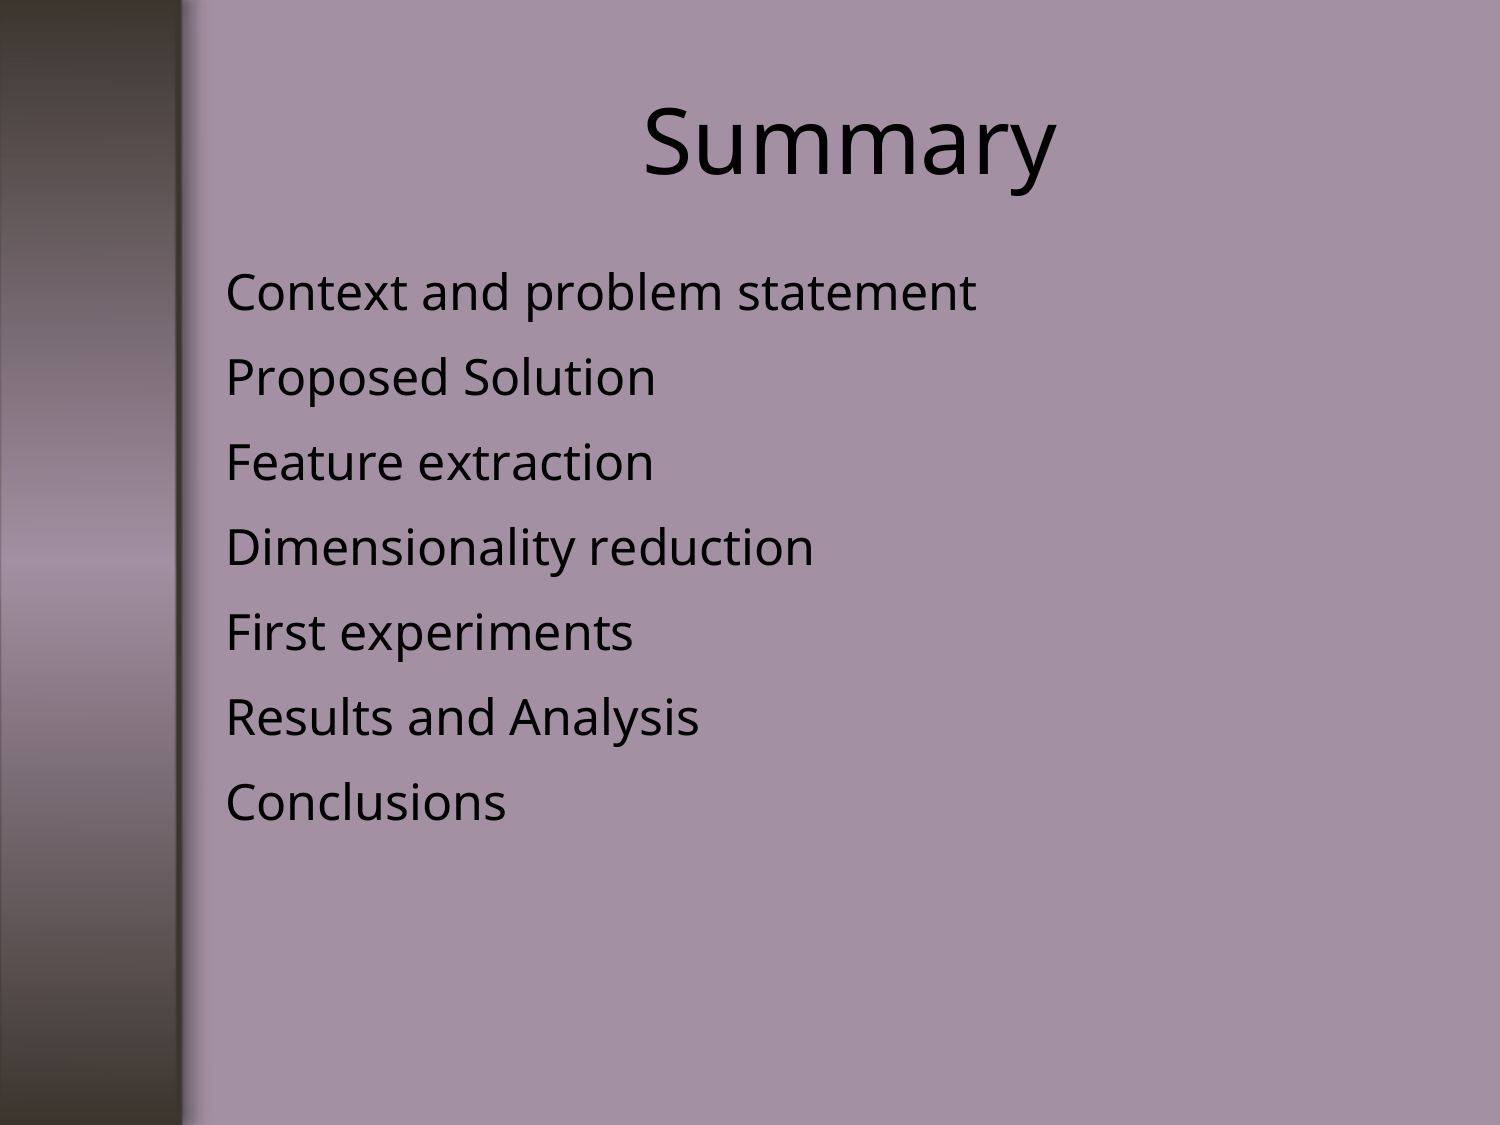

# Summary
Context and problem statement
Proposed Solution
Feature extraction
Dimensionality reduction
First experiments
Results and Analysis
Conclusions